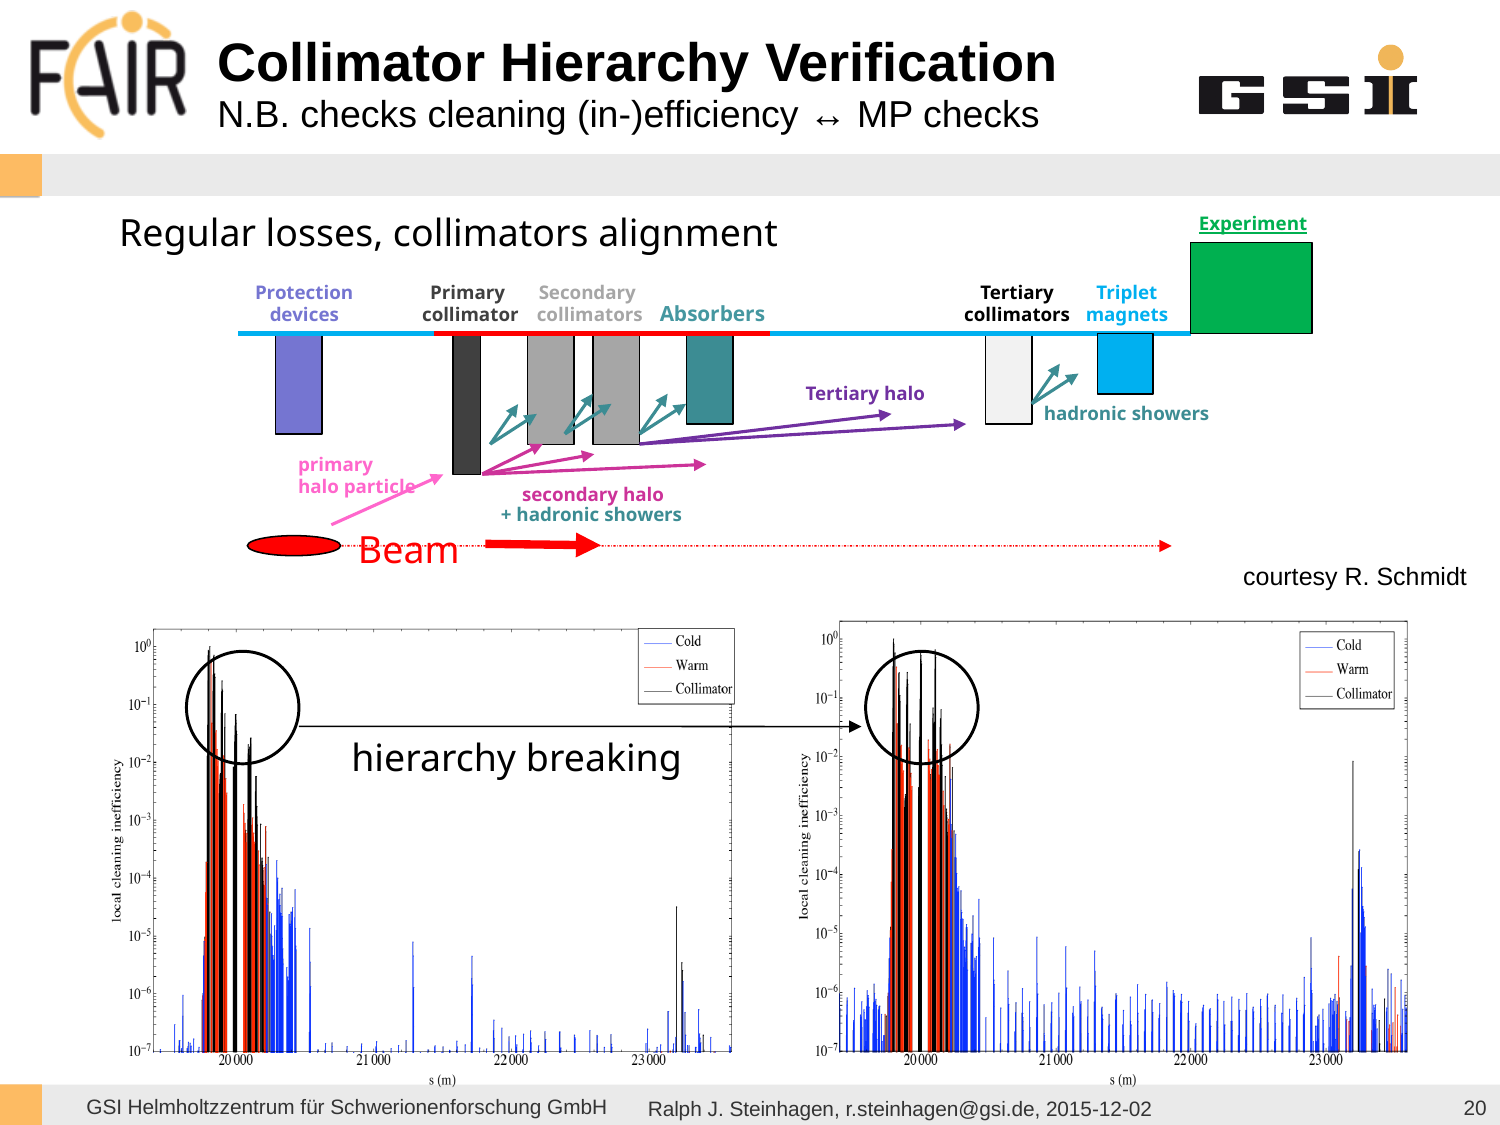

# Collimator Hierarchy Verification N.B. checks cleaning (in-)efficiency ↔ MP checks
Regular losses, collimators alignment
Experiment
Protection
devices
Primary
collimator
Secondary
collimators
Tertiary
collimators
Triplet
magnets
Absorbers
Tertiary halo
 hadronic showers
primary
halo particle
secondary halo
+ hadronic showers
Beam
courtesy R. Schmidt
hierarchy breaking